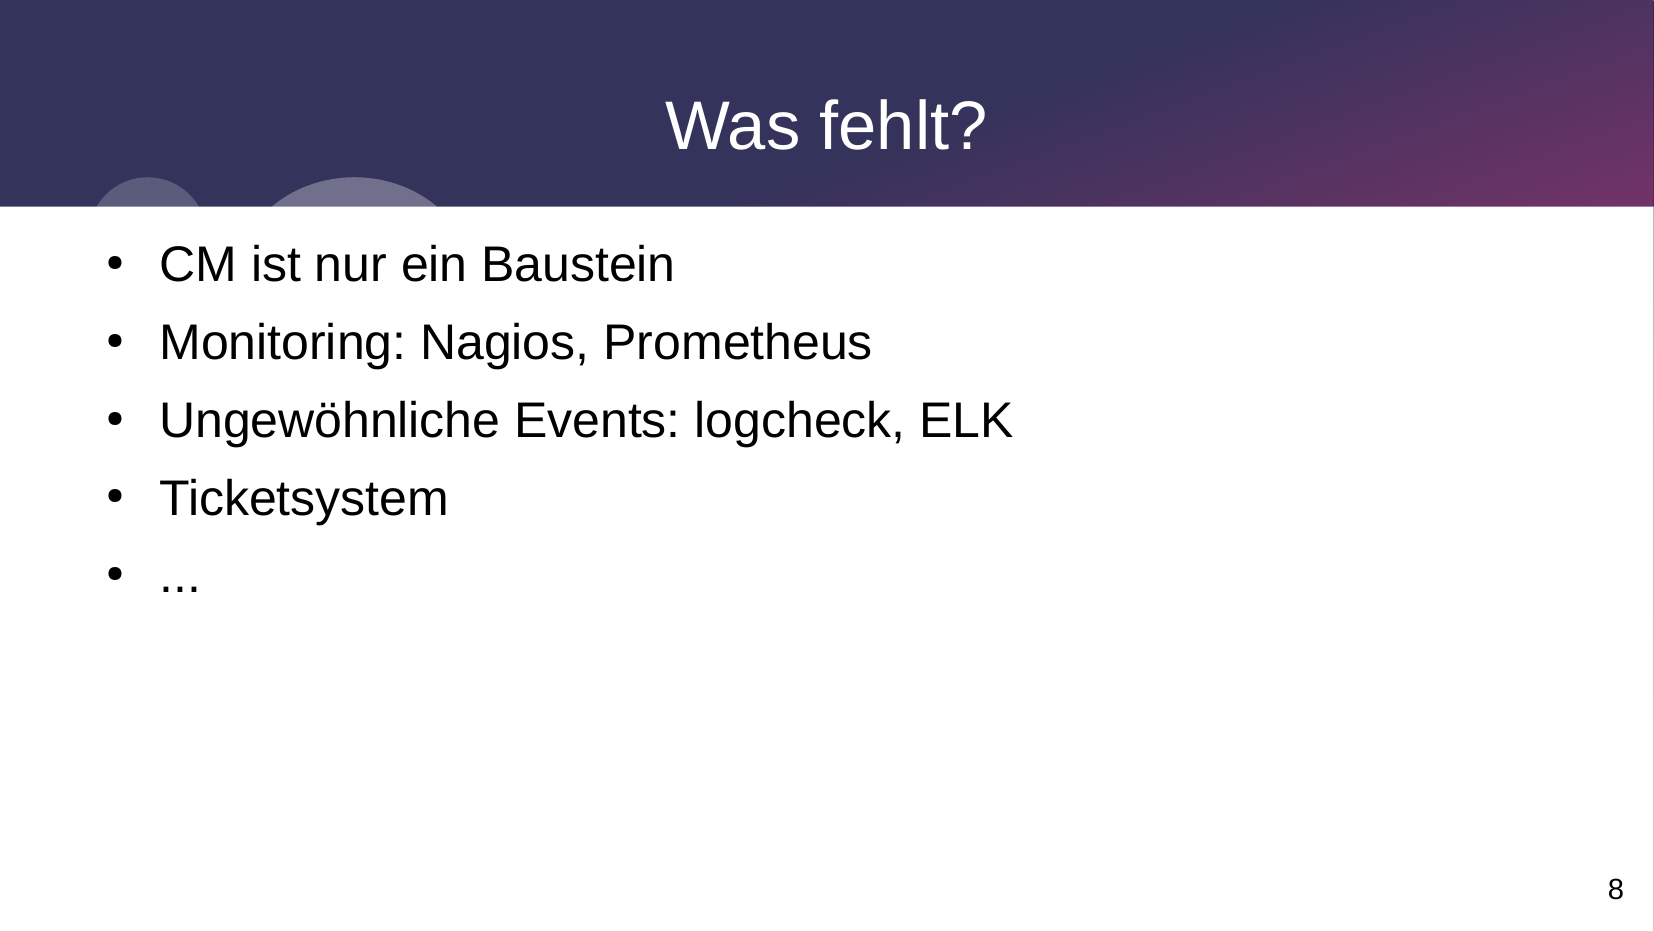

# Was fehlt?
CM ist nur ein Baustein
Monitoring: Nagios, Prometheus
Ungewöhnliche Events: logcheck, ELK
Ticketsystem
...